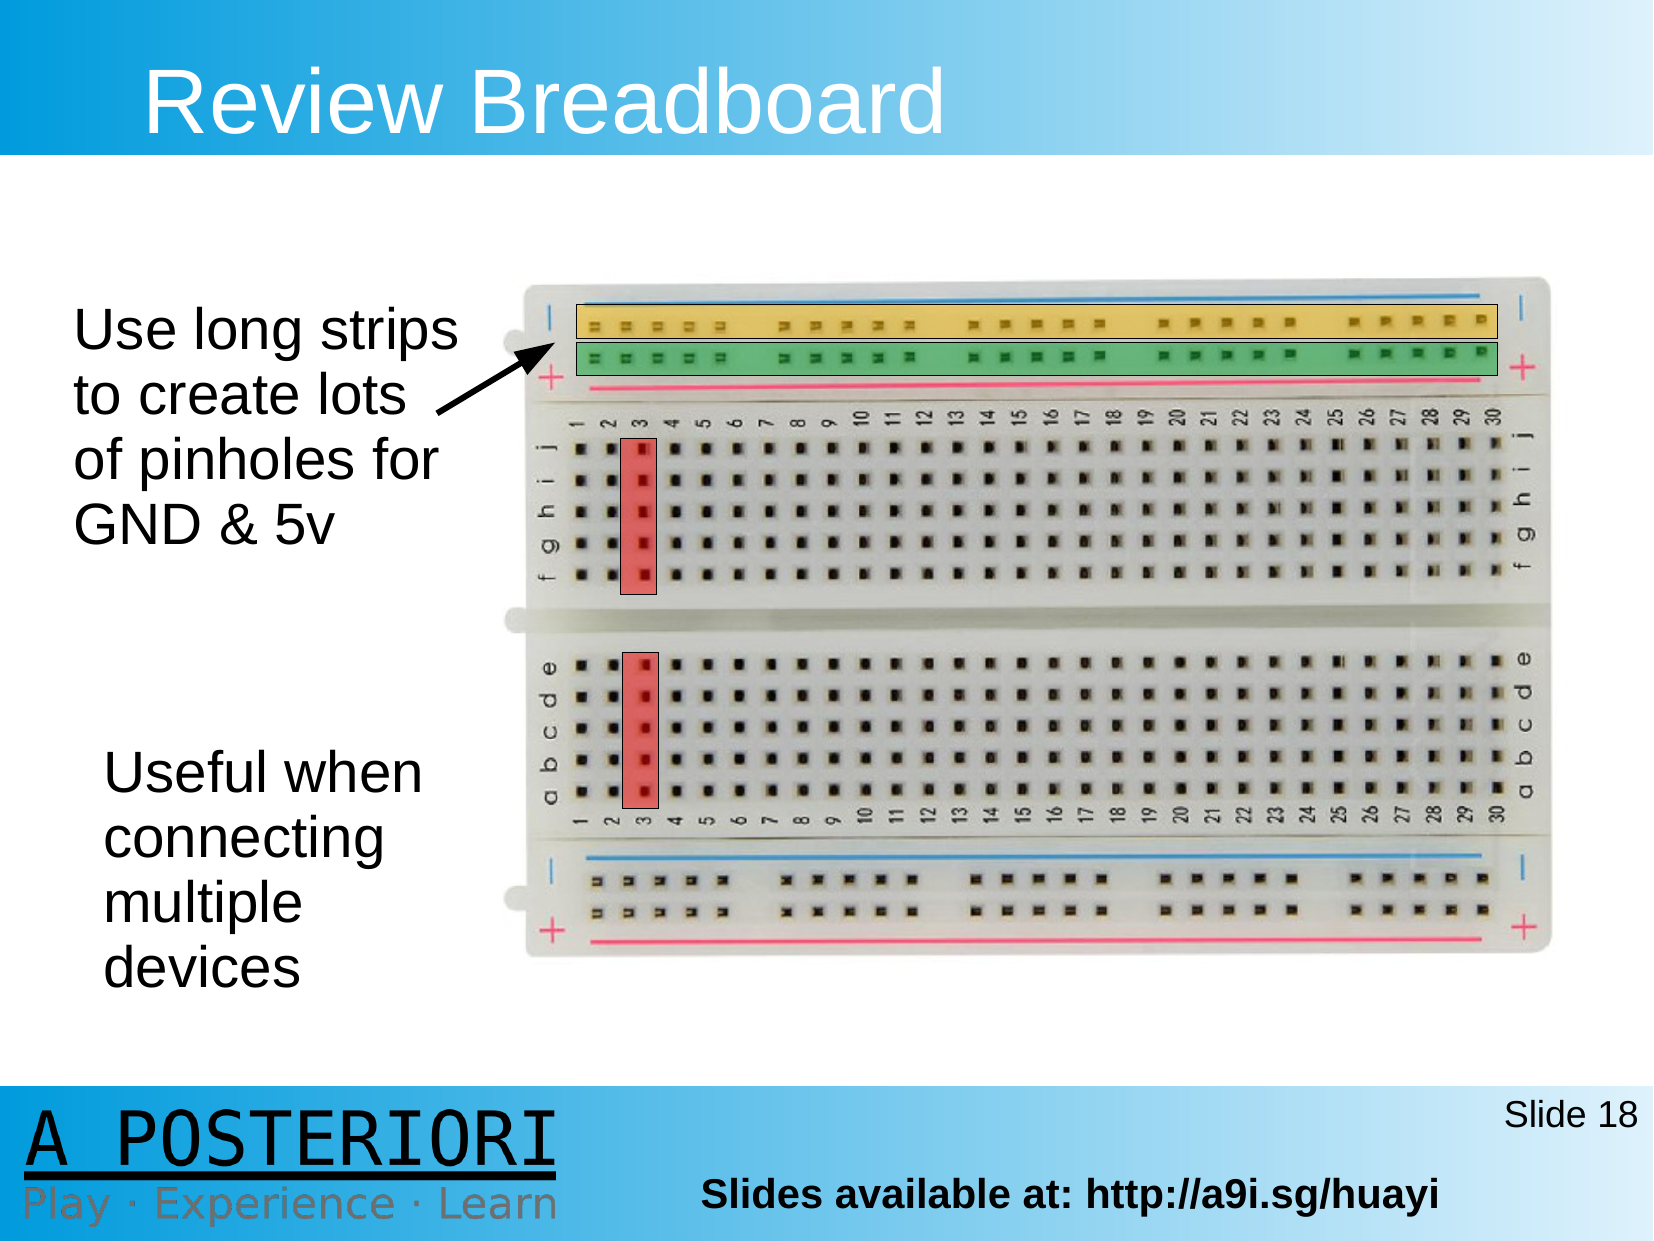

# Review Breadboard
Use long strips
to create lots
of pinholes for
GND & 5v
Useful when connecting multiple devices